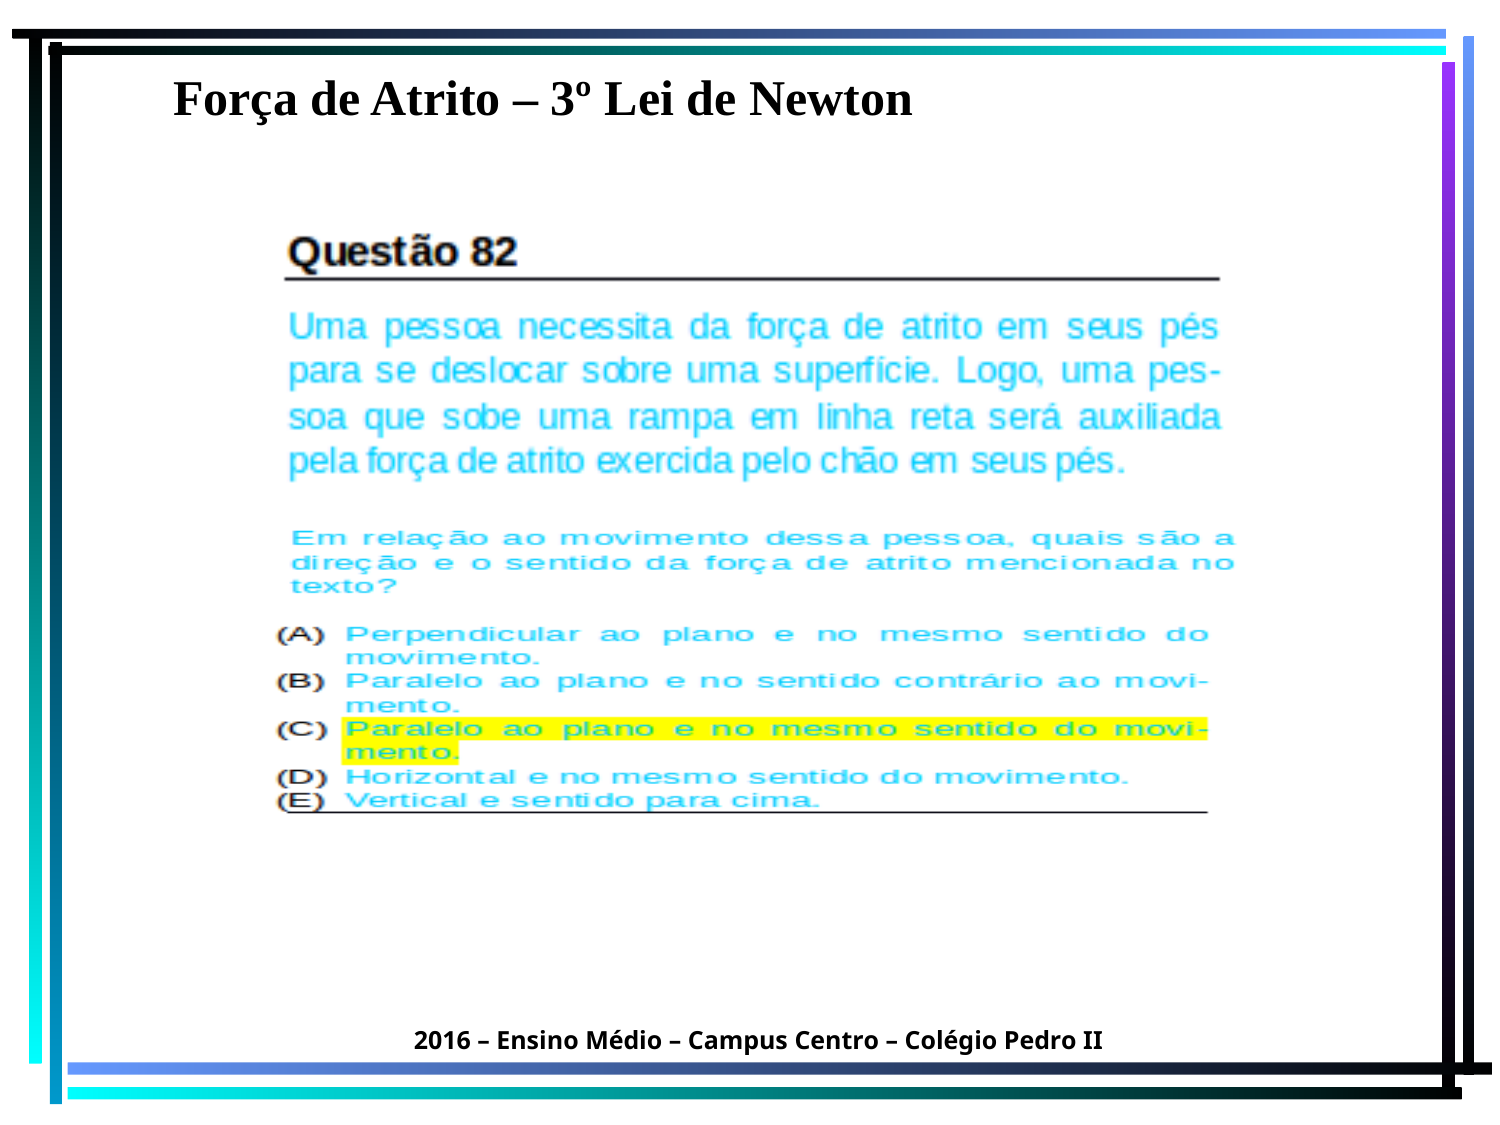

# Força de Atrito – 3º Lei de Newton
2016 – Ensino Médio – Campus Centro – Colégio Pedro II